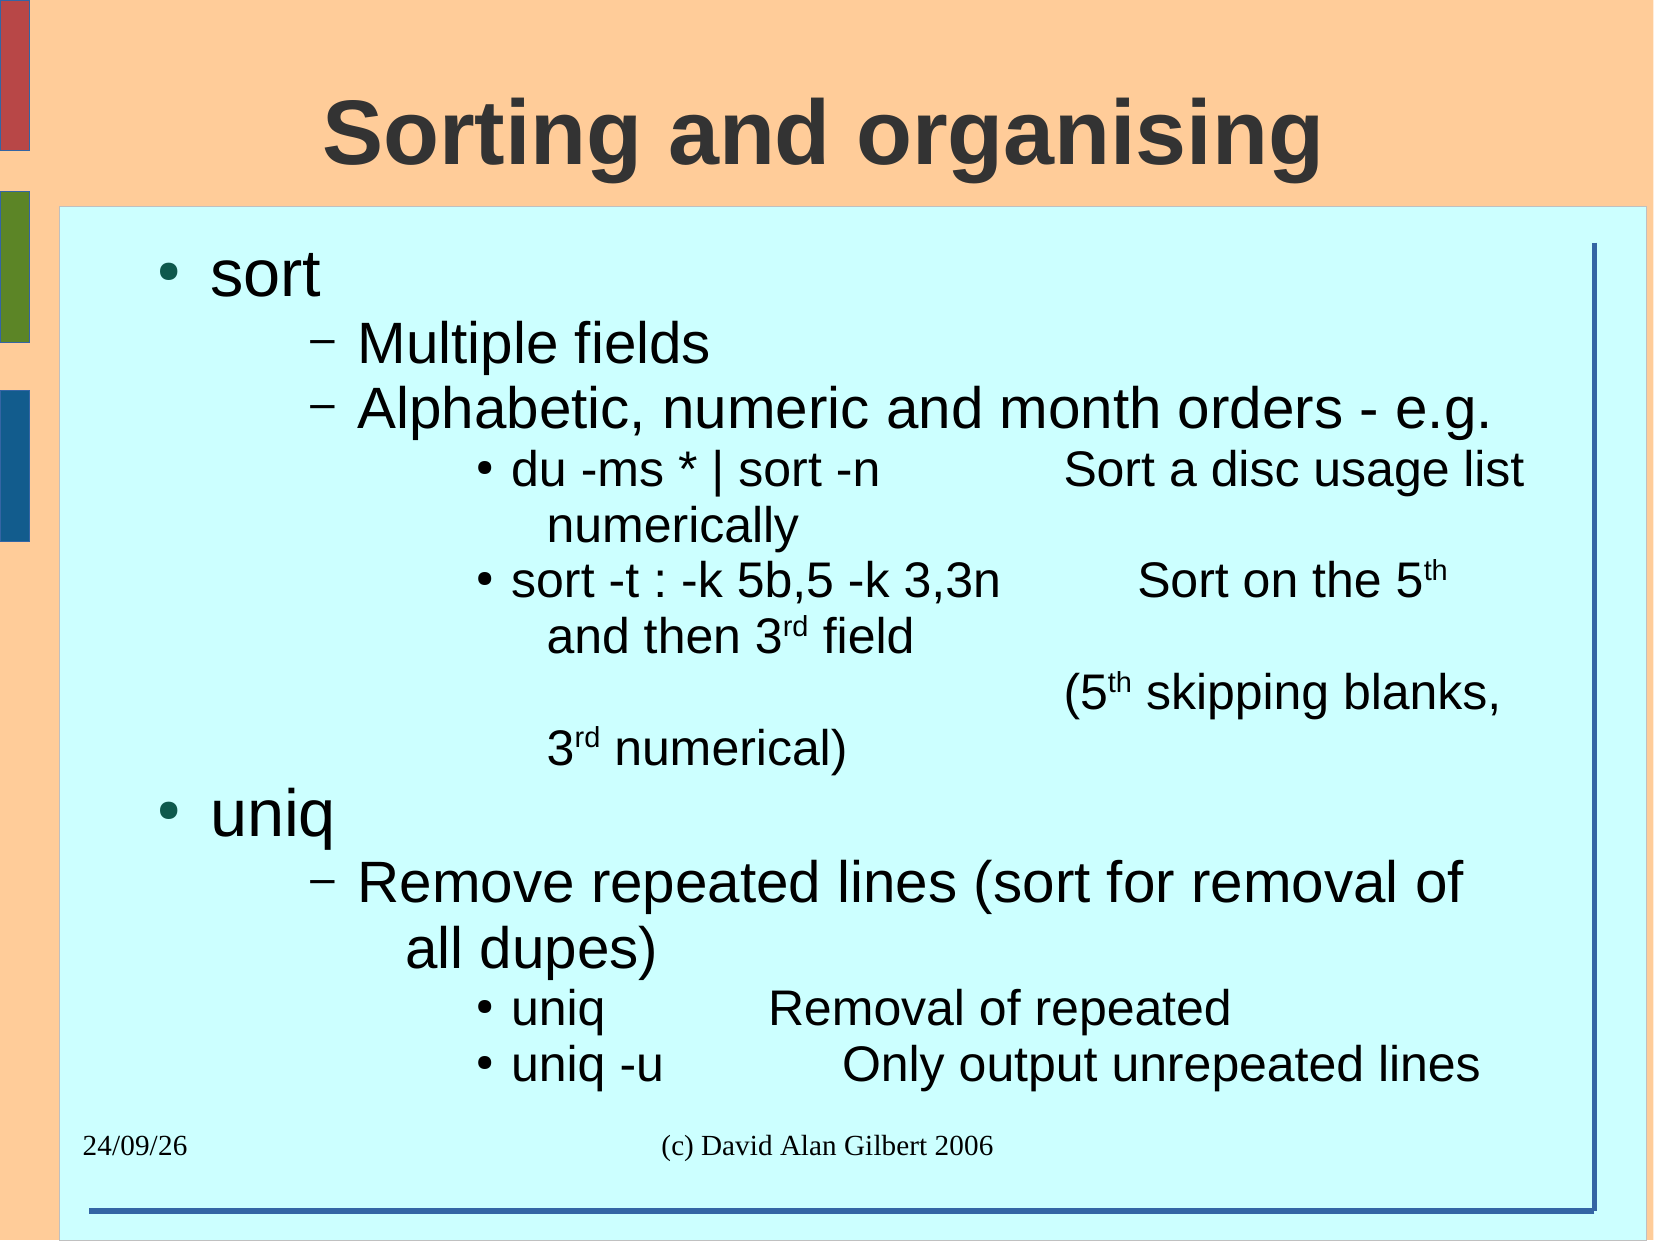

# Sorting and organising
sort
Multiple fields
Alphabetic, numeric and month orders - e.g.
du -ms * | sort -n			Sort a disc usage list numerically
sort -t : -k 5b,5 -k 3,3n		Sort on the 5th and then 3rd field
							(5th skipping blanks, 3rd numerical)
uniq
Remove repeated lines (sort for removal of all dupes)
uniq			Removal of repeated
uniq -u			Only output unrepeated lines
(c) David Alan Gilbert 2006